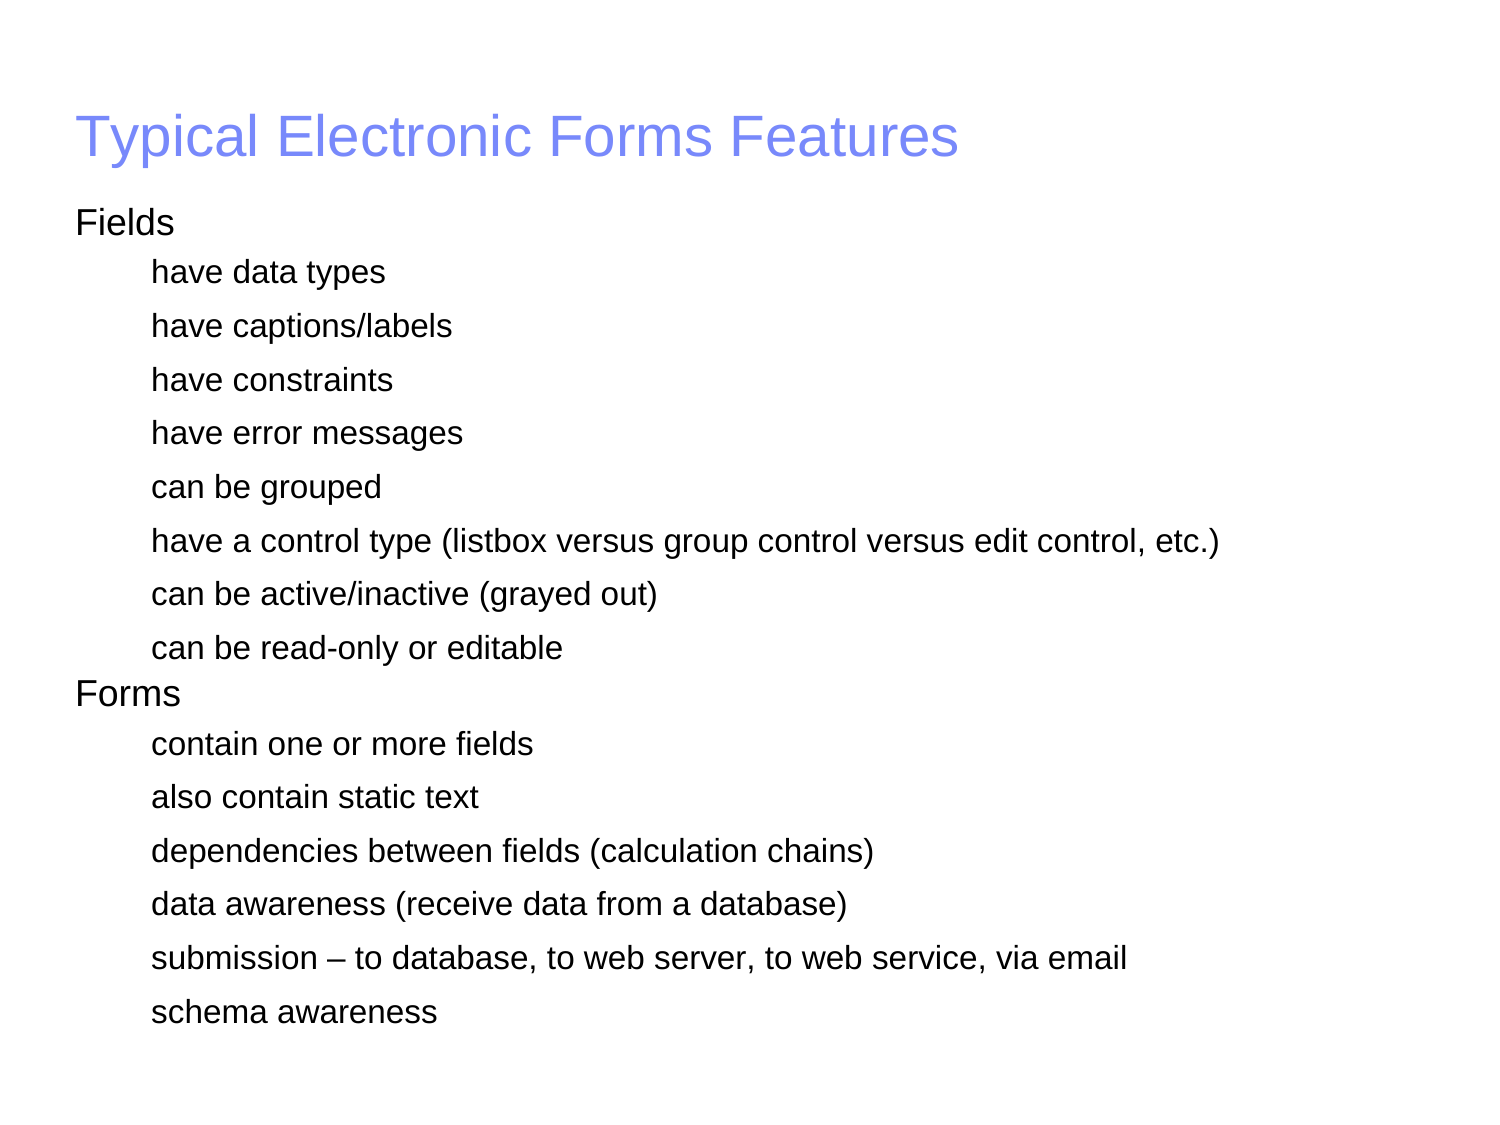

# Typical Electronic Forms Features
Fields
have data types
have captions/labels
have constraints
have error messages
can be grouped
have a control type (listbox versus group control versus edit control, etc.)
can be active/inactive (grayed out)
can be read-only or editable
Forms
contain one or more fields
also contain static text
dependencies between fields (calculation chains)
data awareness (receive data from a database)
submission – to database, to web server, to web service, via email
schema awareness